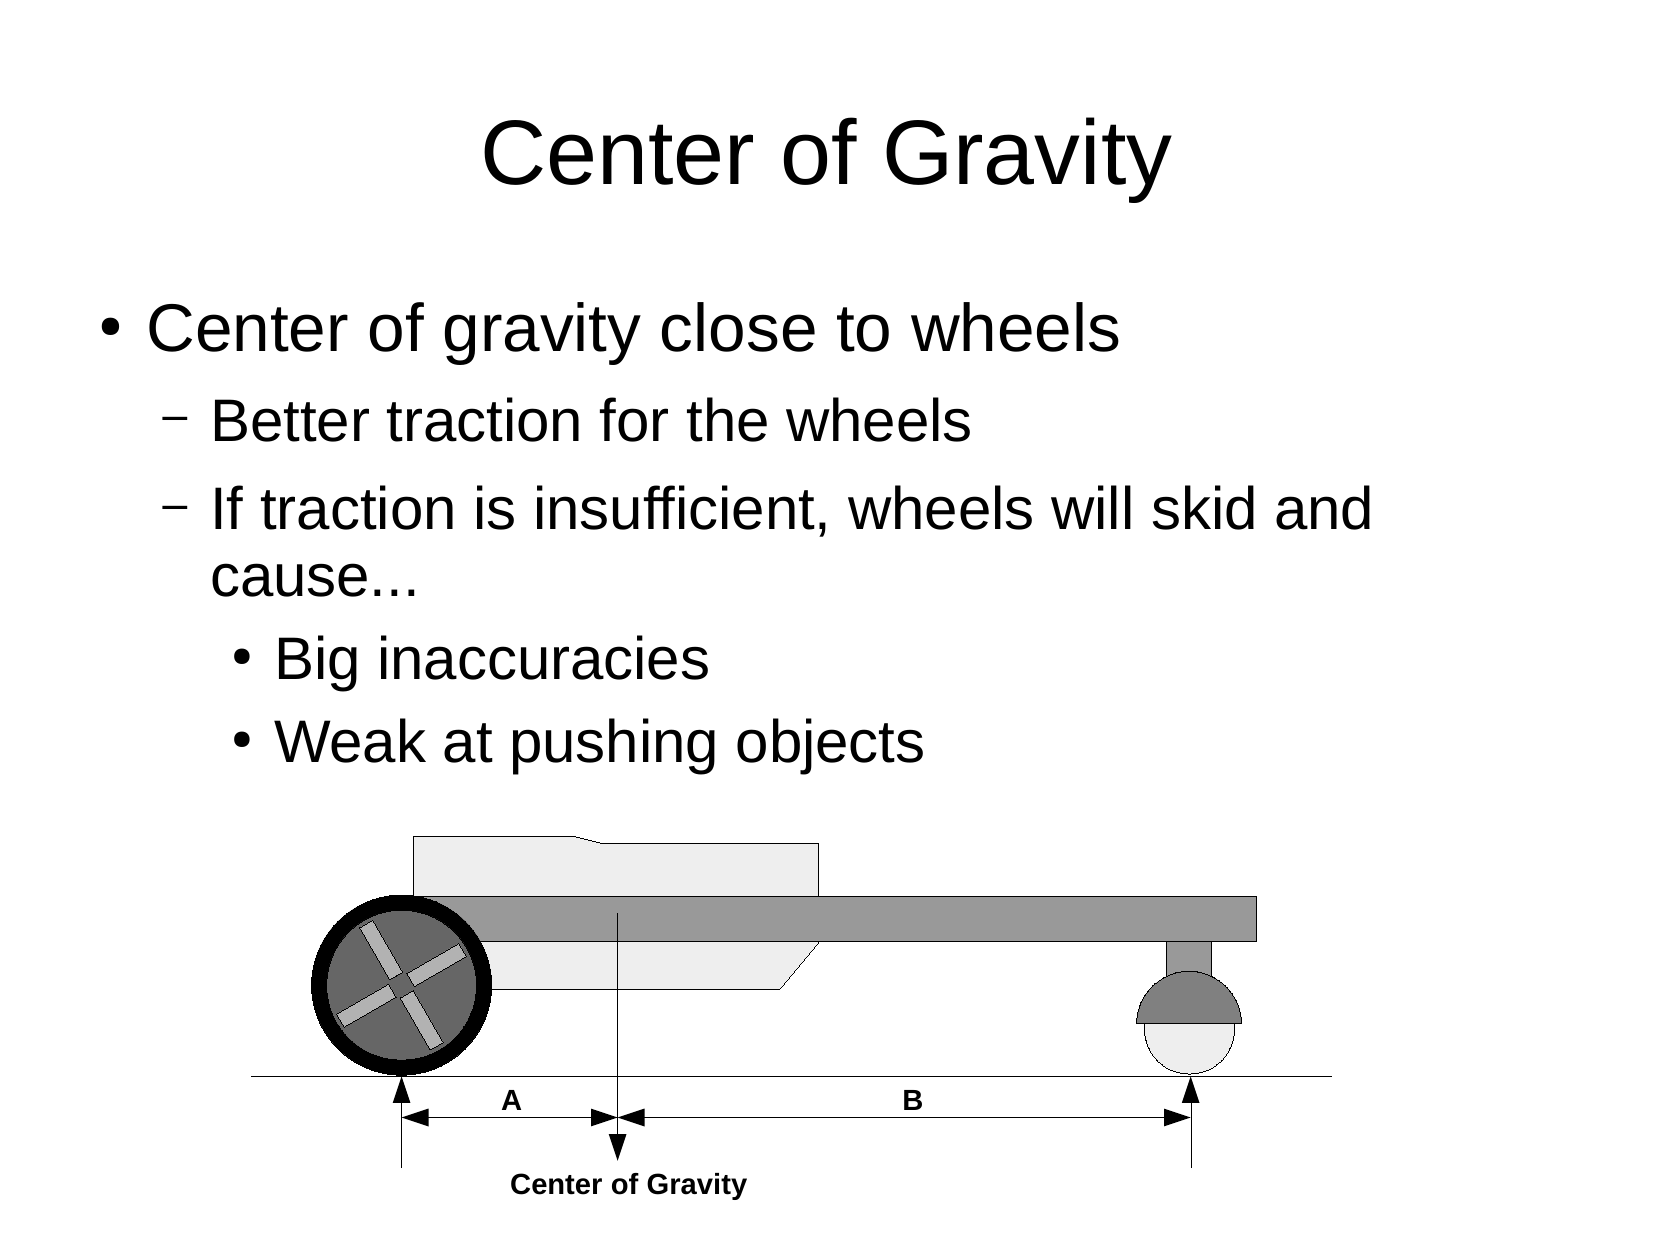

# Center of Gravity
Center of gravity close to wheels
Better traction for the wheels
If traction is insufficient, wheels will skid and cause...
Big inaccuracies
Weak at pushing objects
A
B
Center of Gravity